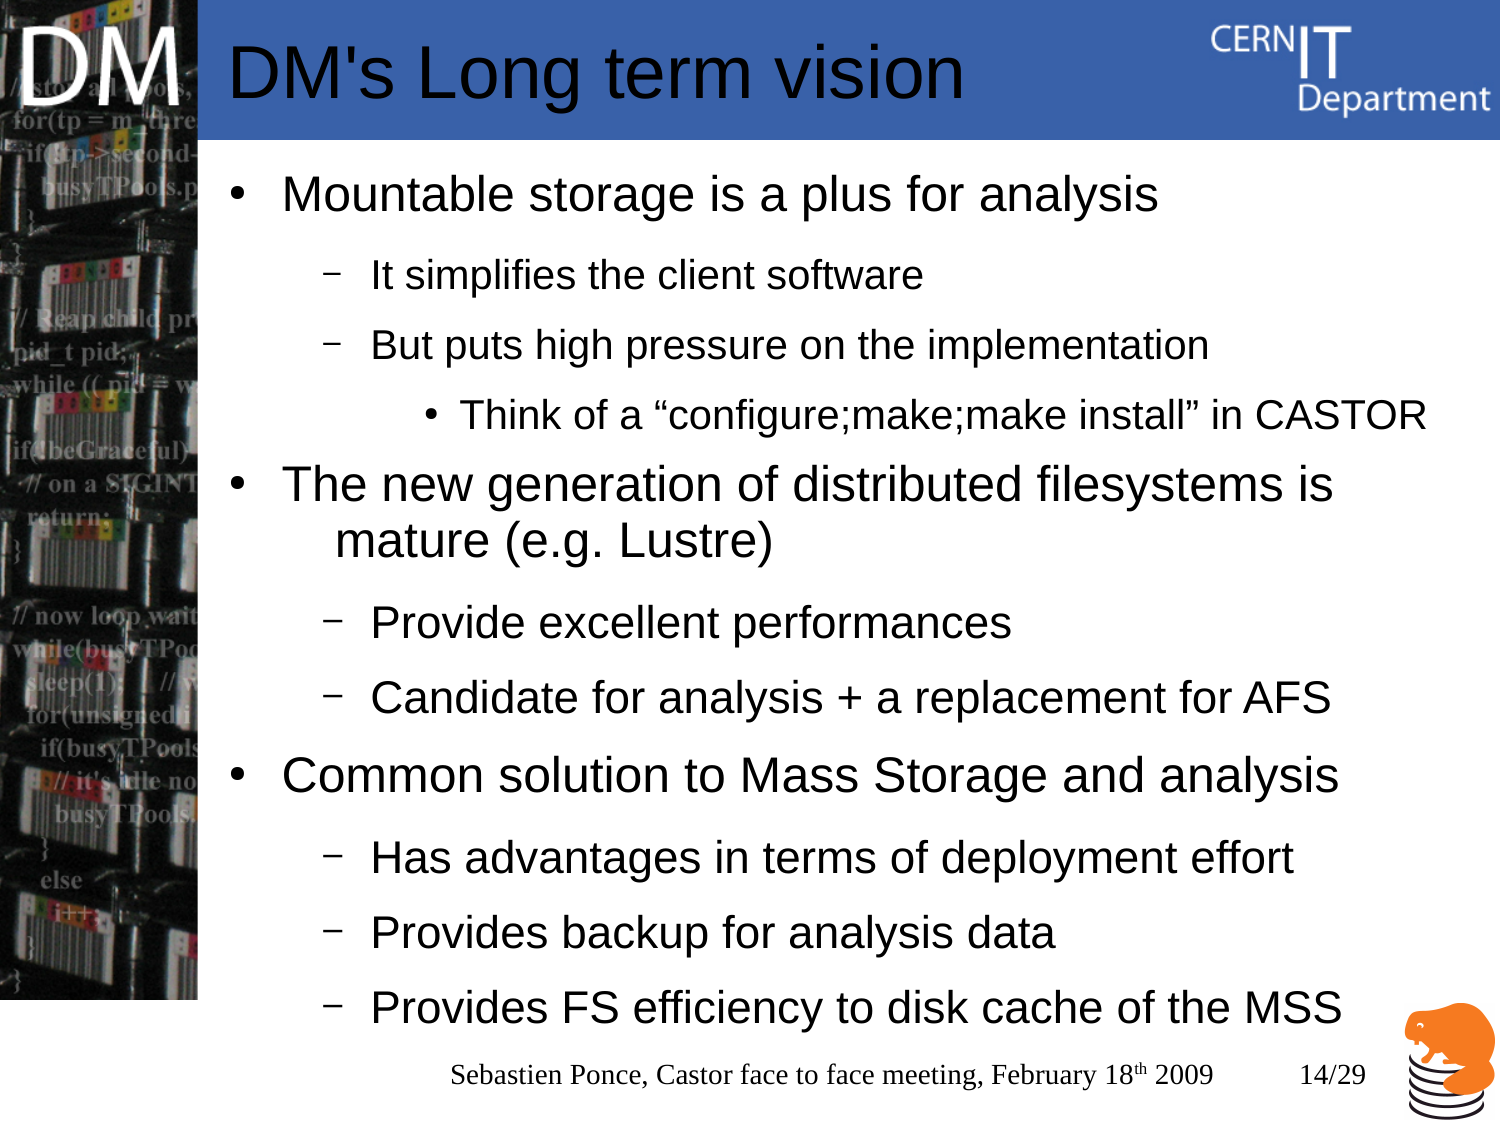

# DM's Long term vision
Mountable storage is a plus for analysis
It simplifies the client software
But puts high pressure on the implementation
Think of a “configure;make;make install” in CASTOR
The new generation of distributed filesystems is mature (e.g. Lustre)
Provide excellent performances
Candidate for analysis + a replacement for AFS
Common solution to Mass Storage and analysis
Has advantages in terms of deployment effort
Provides backup for analysis data
Provides FS efficiency to disk cache of the MSS